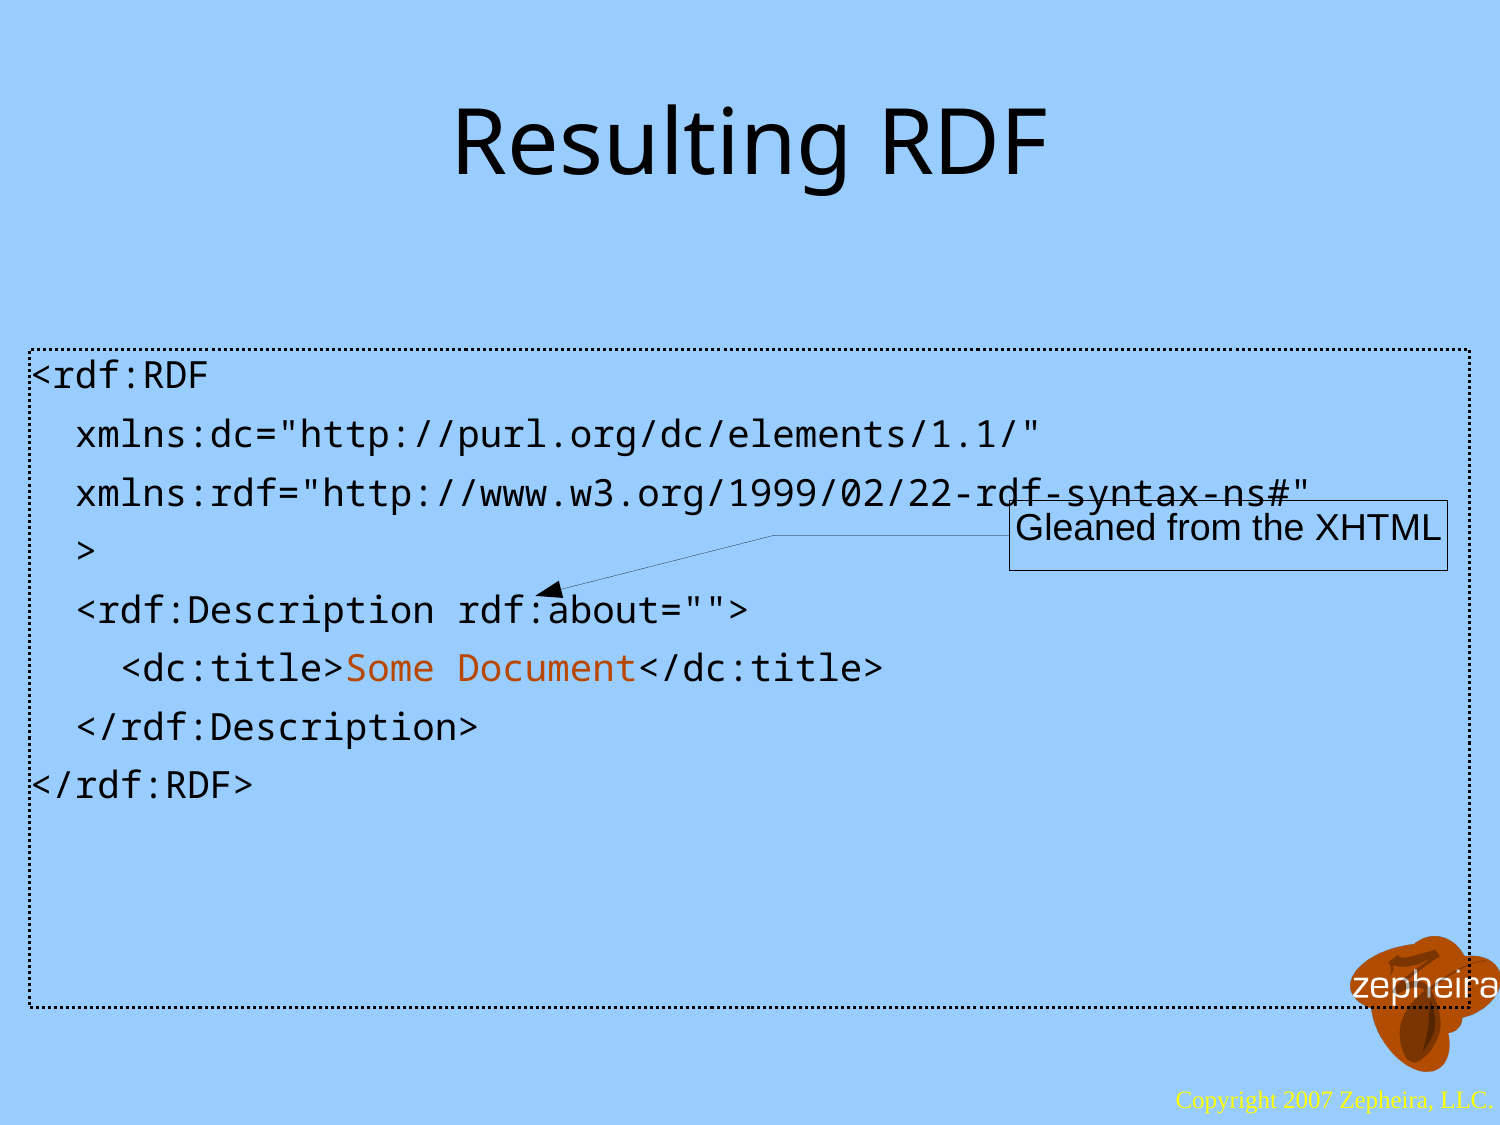

# Resulting RDF
<rdf:RDF
 xmlns:dc="http://purl.org/dc/elements/1.1/"
 xmlns:rdf="http://www.w3.org/1999/02/22-rdf-syntax-ns#"
 >
 <rdf:Description rdf:about="">
 <dc:title>Some Document</dc:title>
 </rdf:Description>
</rdf:RDF>